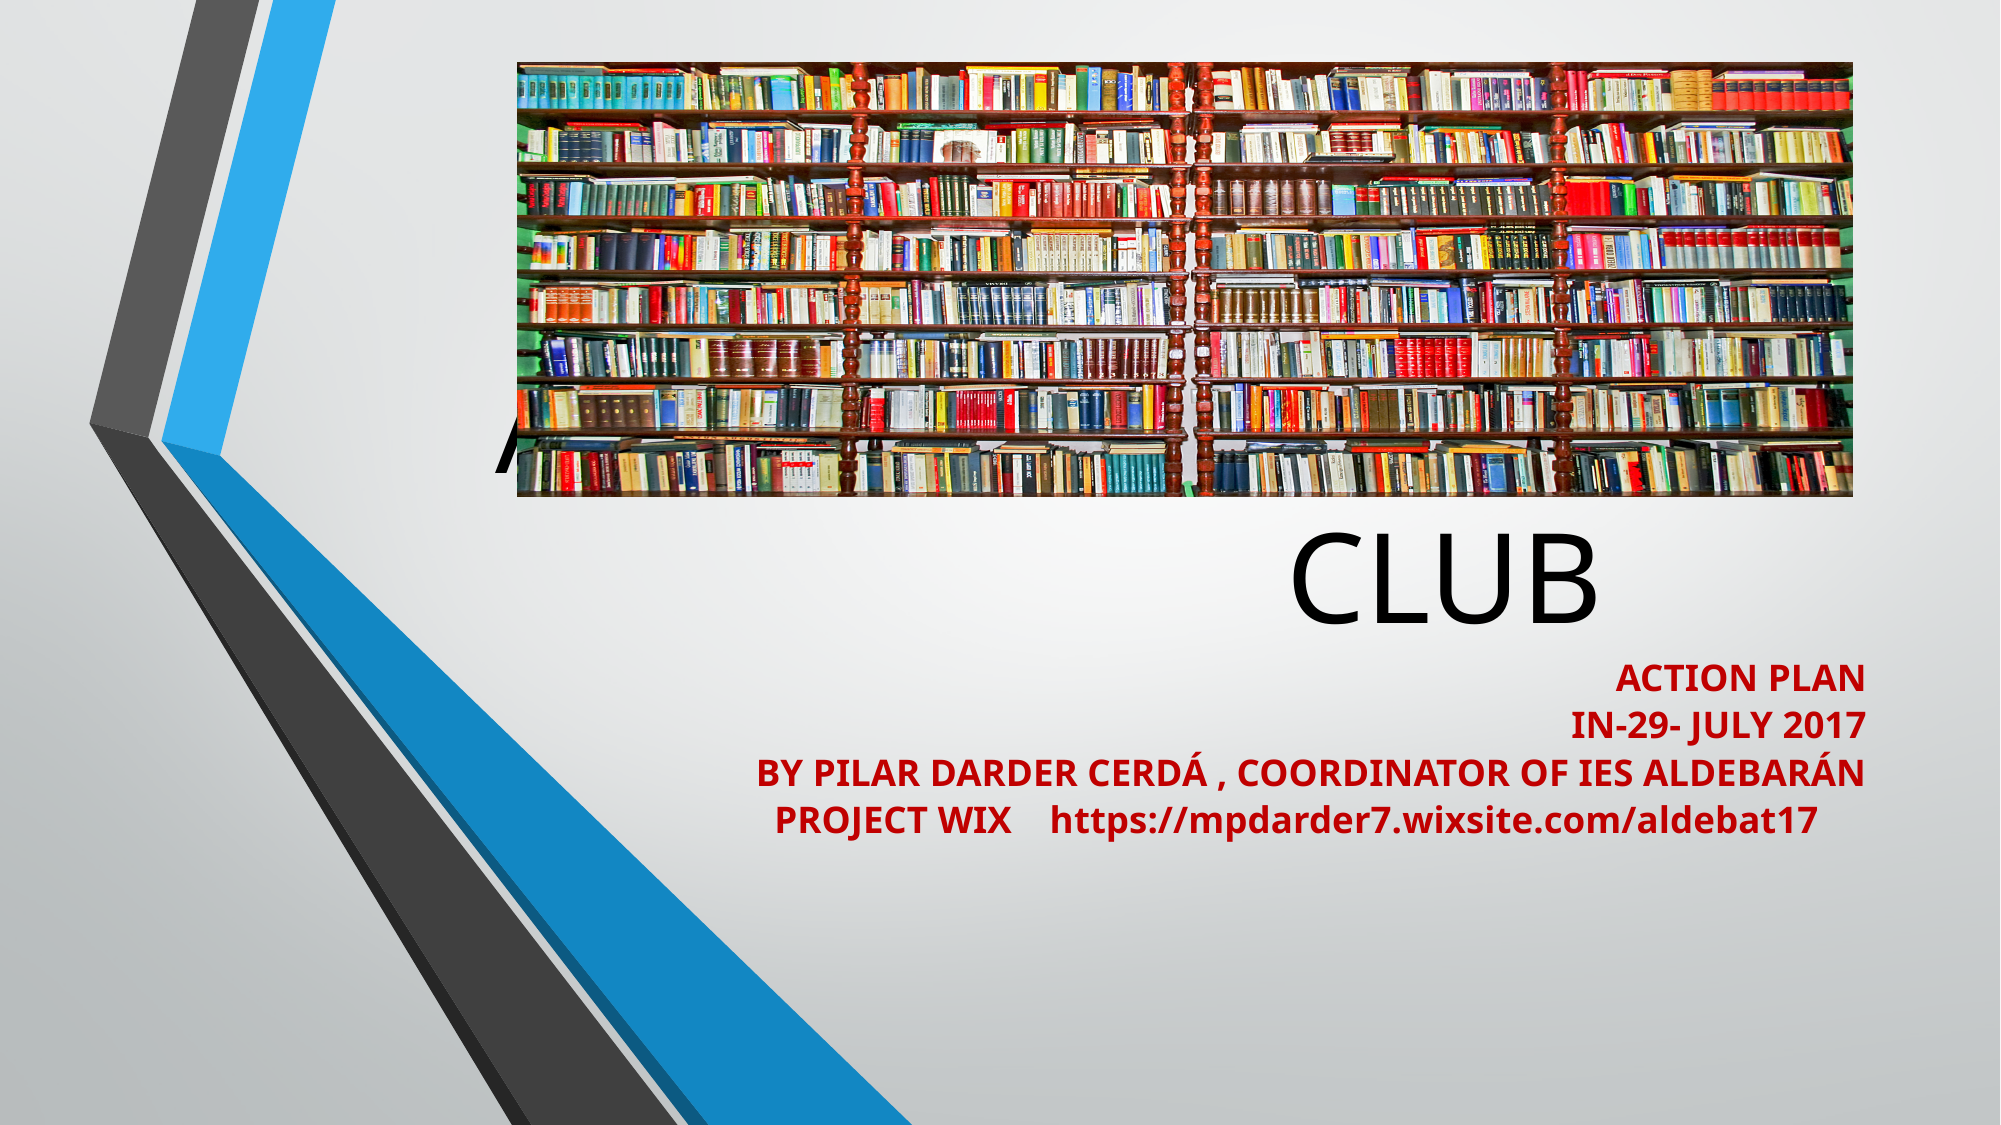

# ALDEBARÁN BOOK CLUB
ACTION PLAN
IN-29- JULY 2017
BY PILAR DARDER CERDÁ , COORDINATOR OF IES ALDEBARÁN
PROJECT WIX https://mpdarder7.wixsite.com/aldebat17